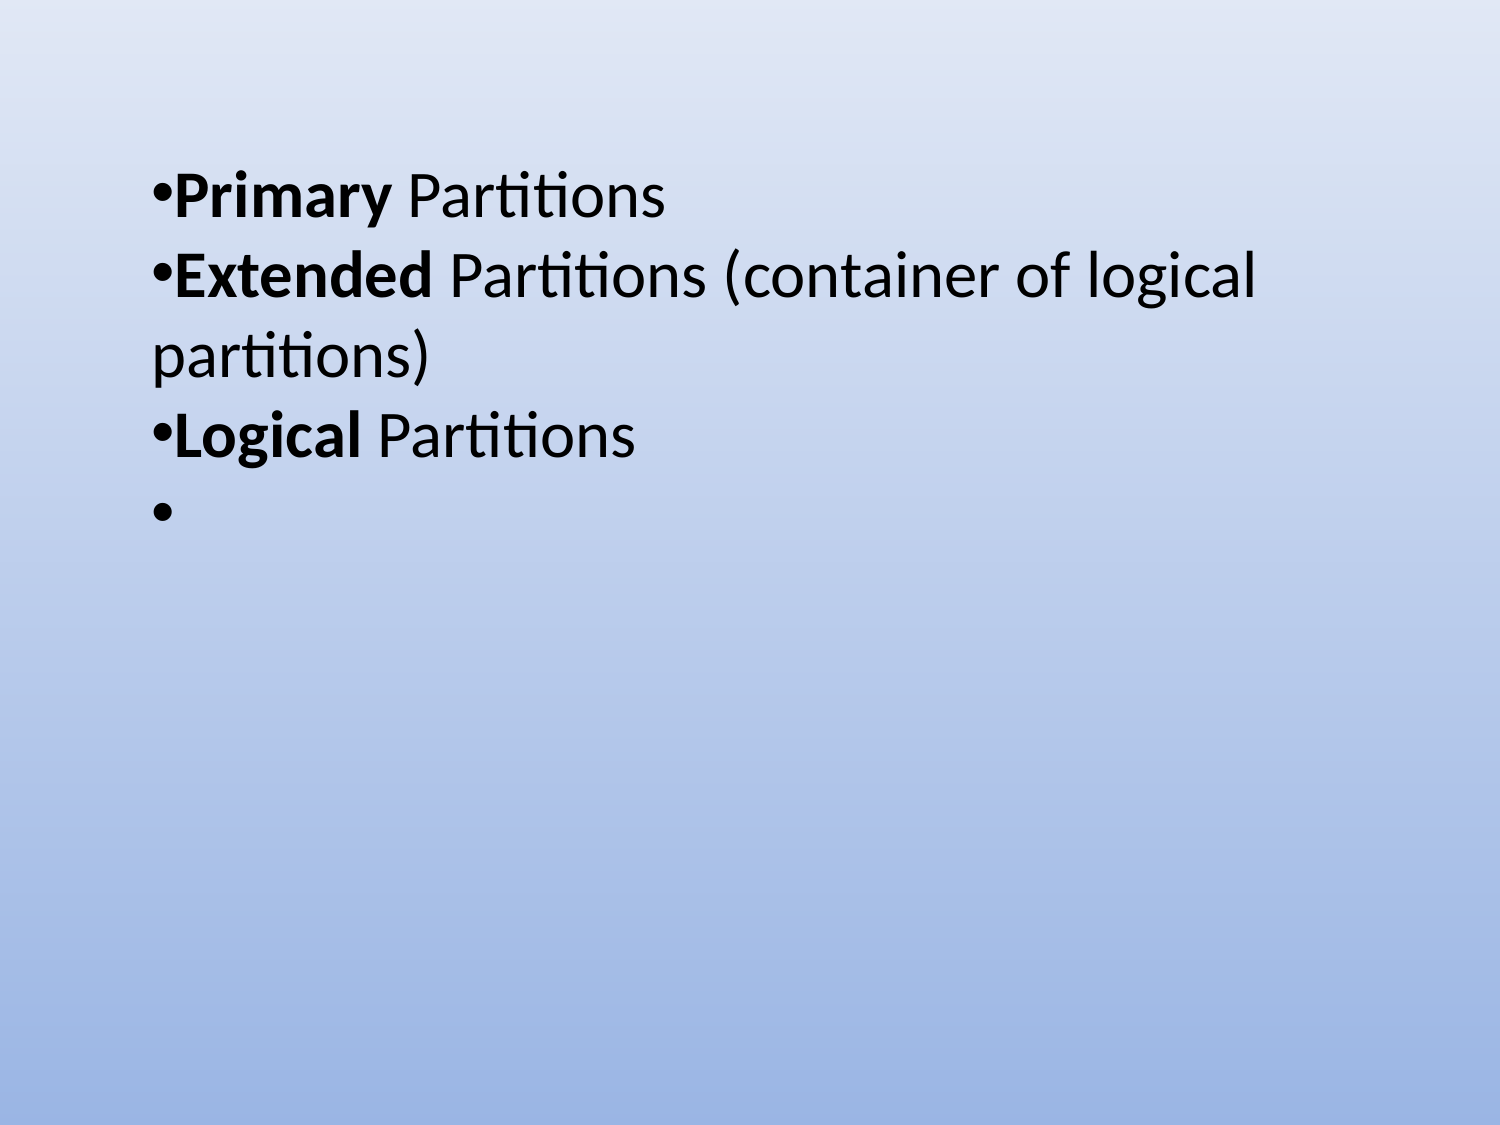

Primary Partitions
Extended Partitions (container of logical partitions)
Logical Partitions